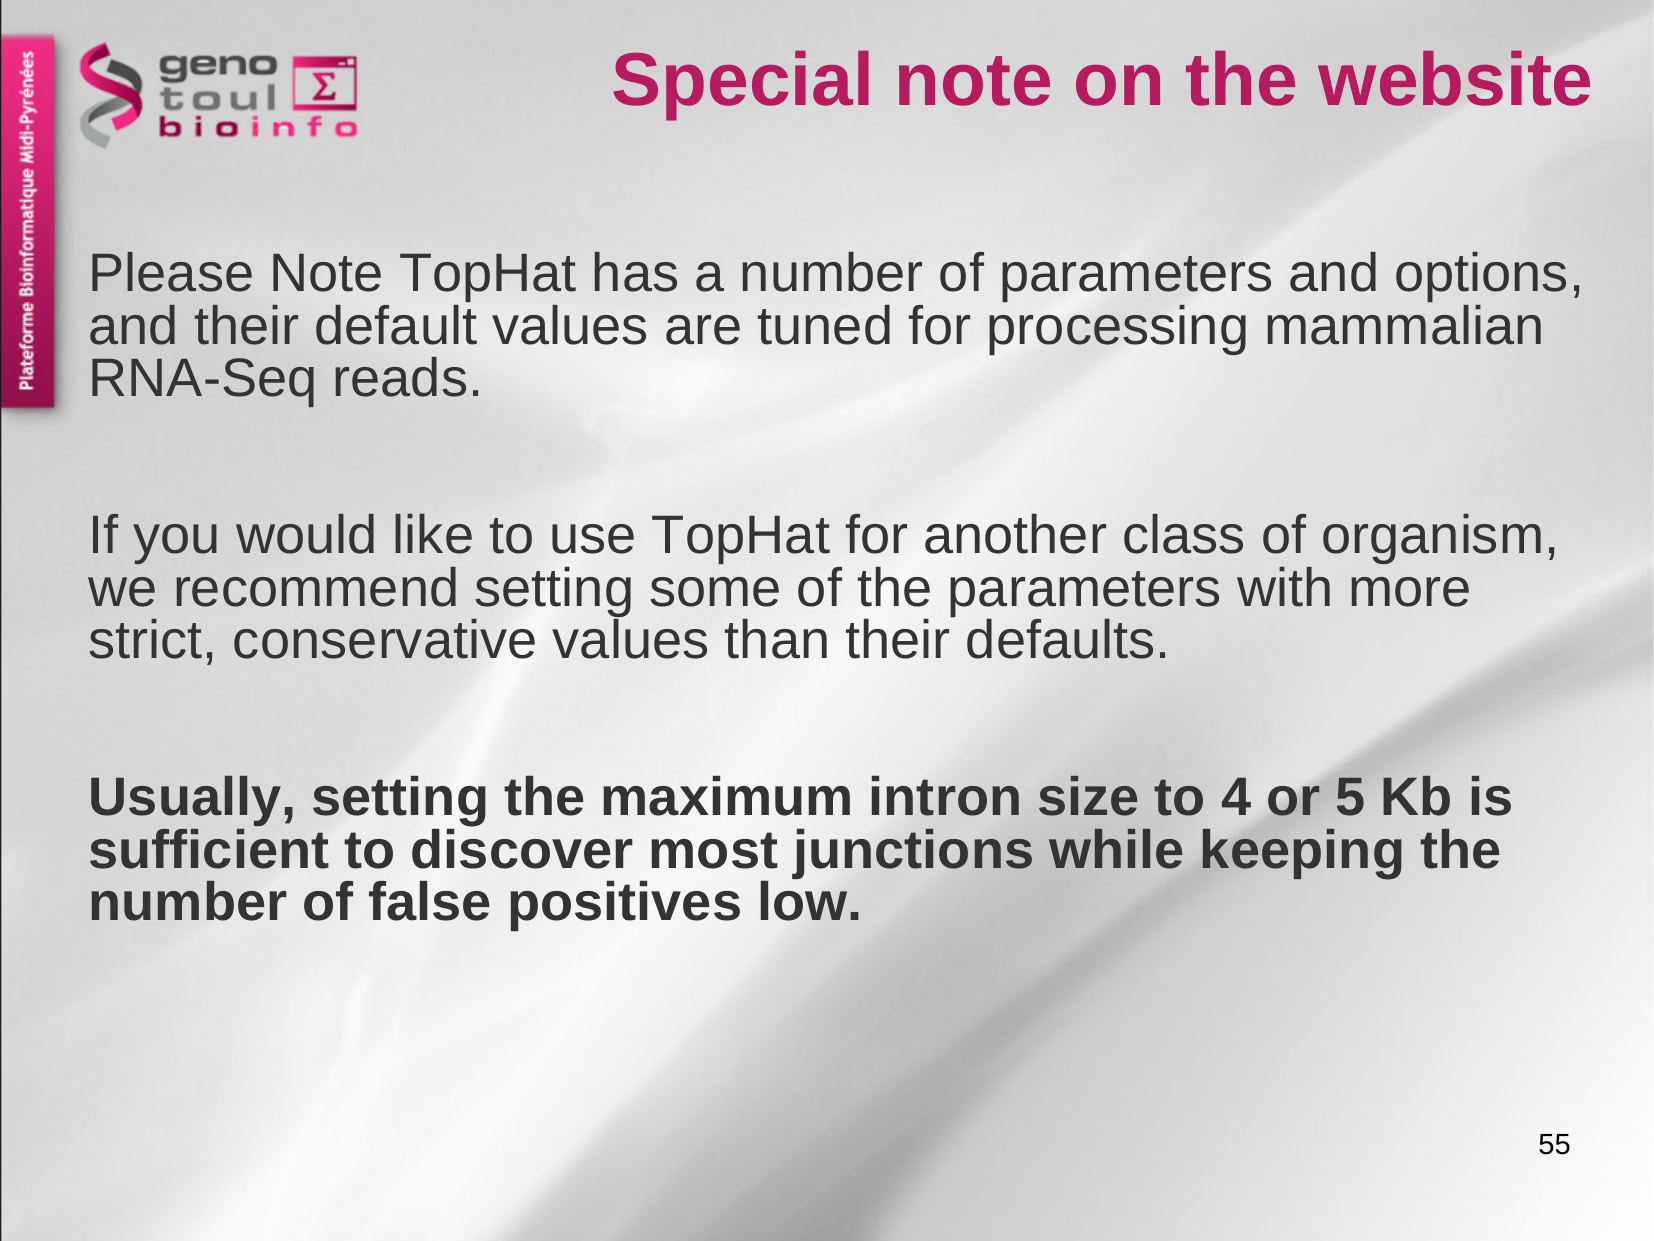

Special note on the website
# Please Note TopHat has a number of parameters and options, and their default values are tuned for processing mammalian RNA-Seq reads.
If you would like to use TopHat for another class of organism, we recommend setting some of the parameters with more strict, conservative values than their defaults.
Usually, setting the maximum intron size to 4 or 5 Kb is sufficient to discover most junctions while keeping the number of false positives low.